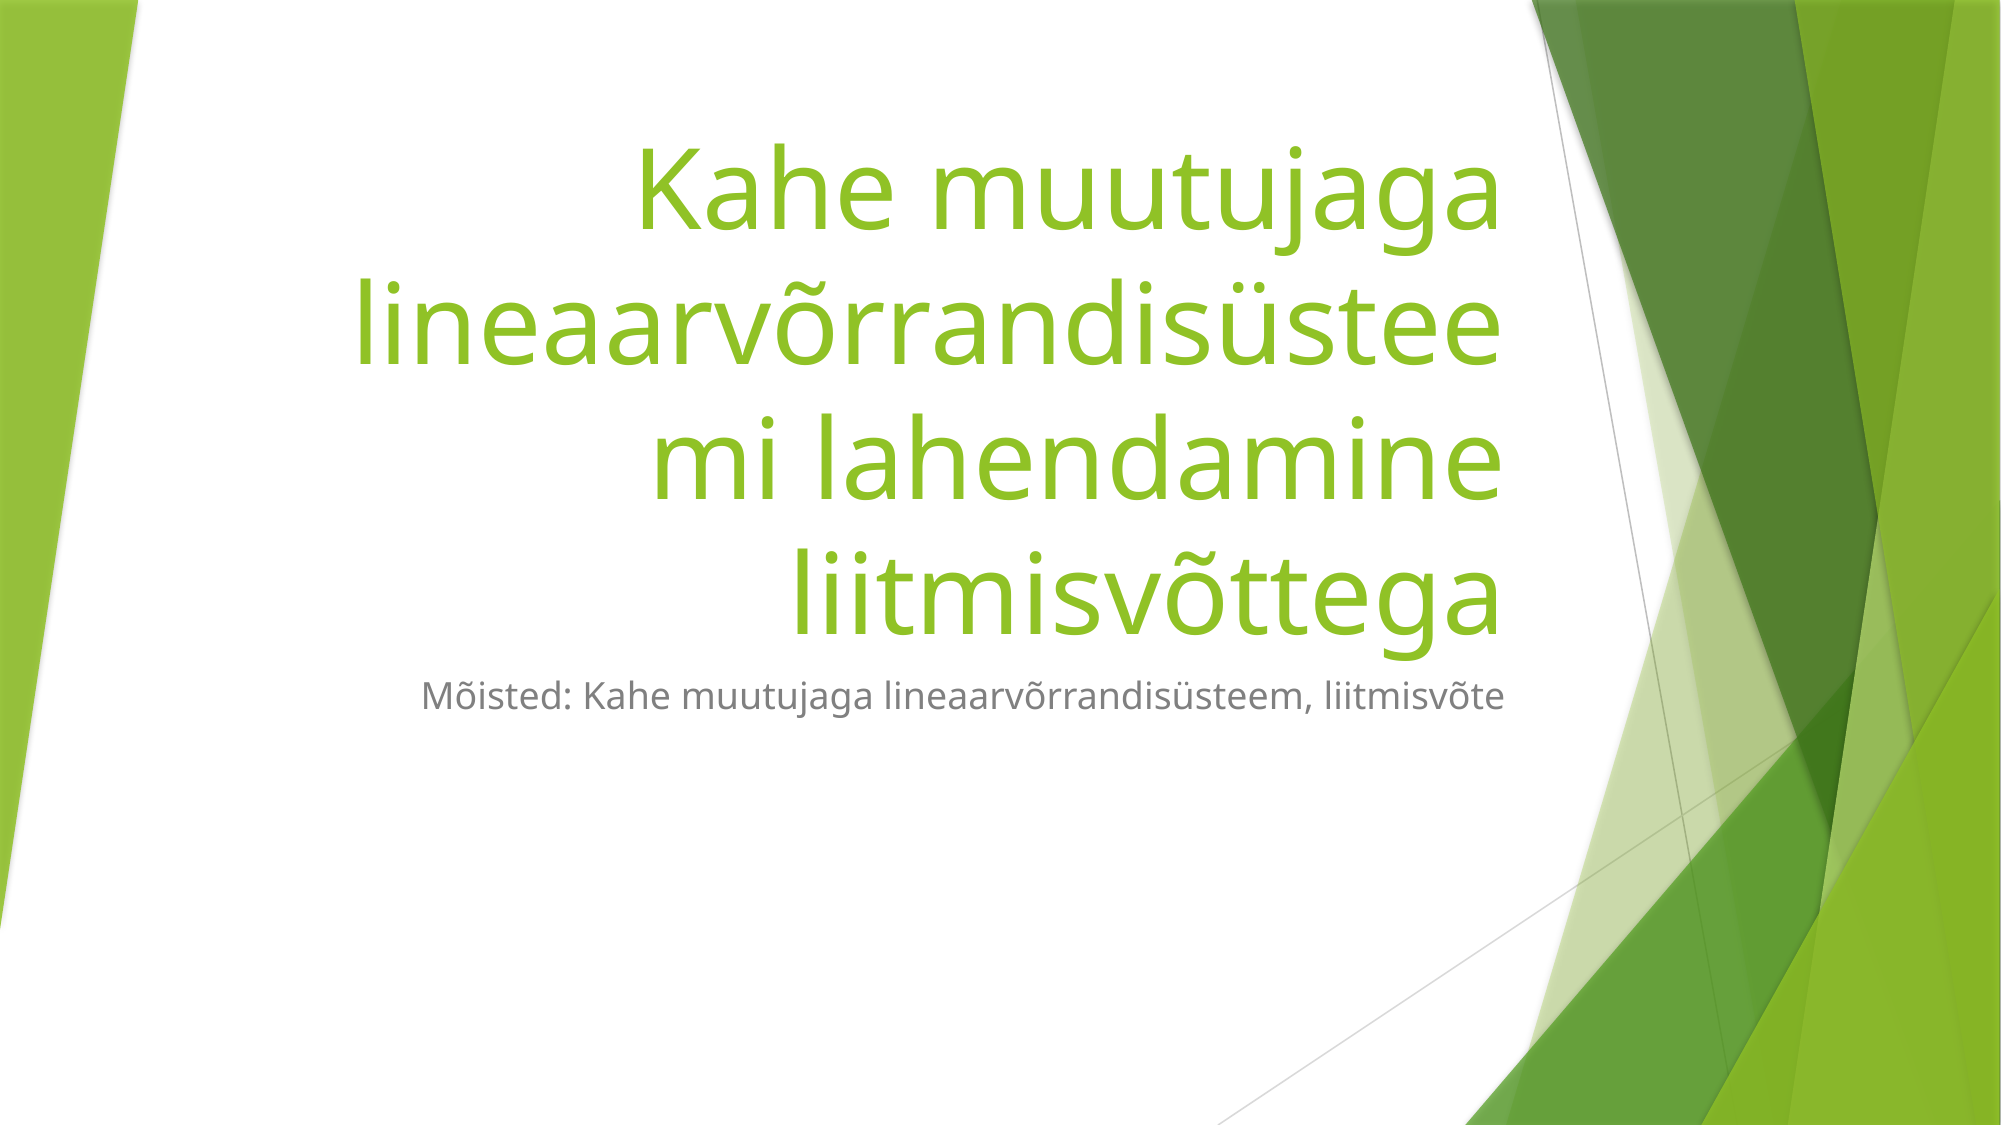

# Kahe muutujaga lineaarvõrrandisüsteemi lahendamine liitmisvõttega
Mõisted: Kahe muutujaga lineaarvõrrandisüsteem, liitmisvõte